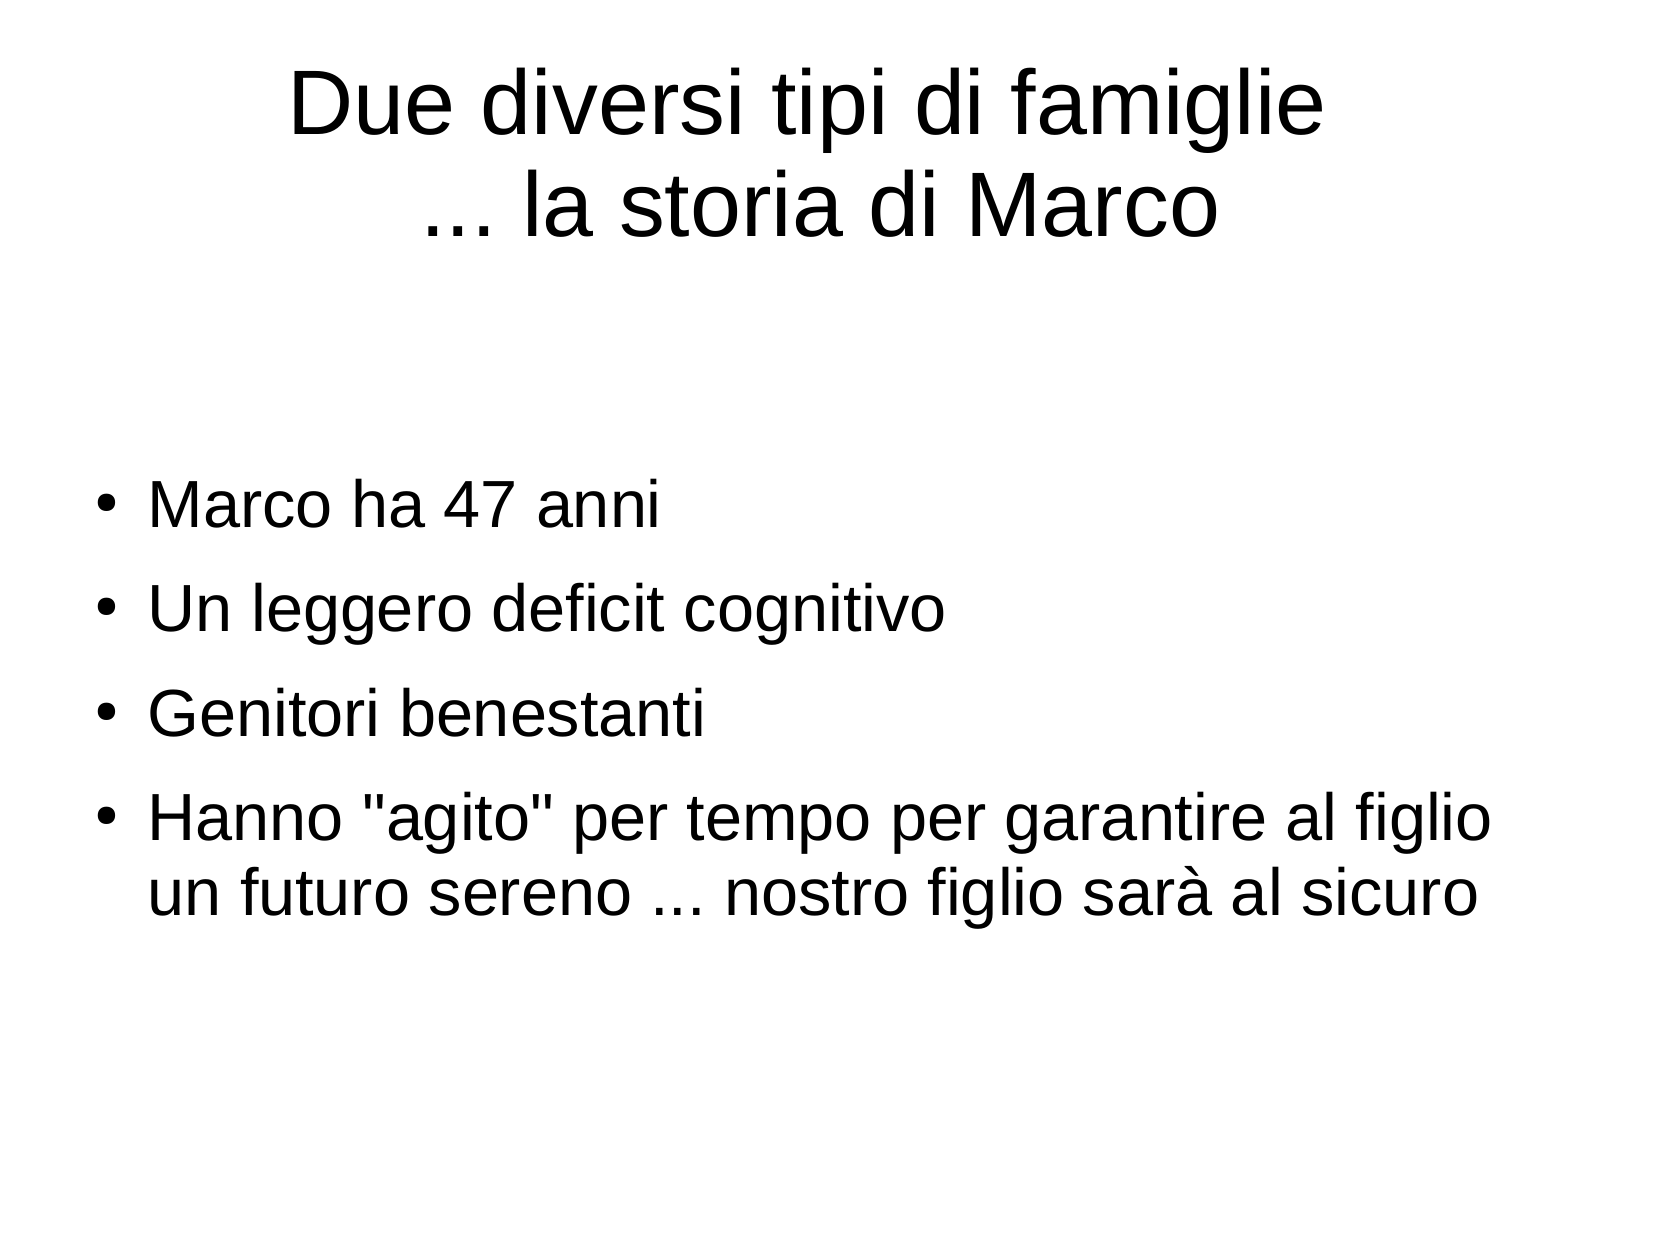

# Due diversi tipi di famiglie ... la storia di Marco
Marco ha 47 anni
Un leggero deficit cognitivo
Genitori benestanti
Hanno "agito" per tempo per garantire al figlio un futuro sereno ... nostro figlio sarà al sicuro